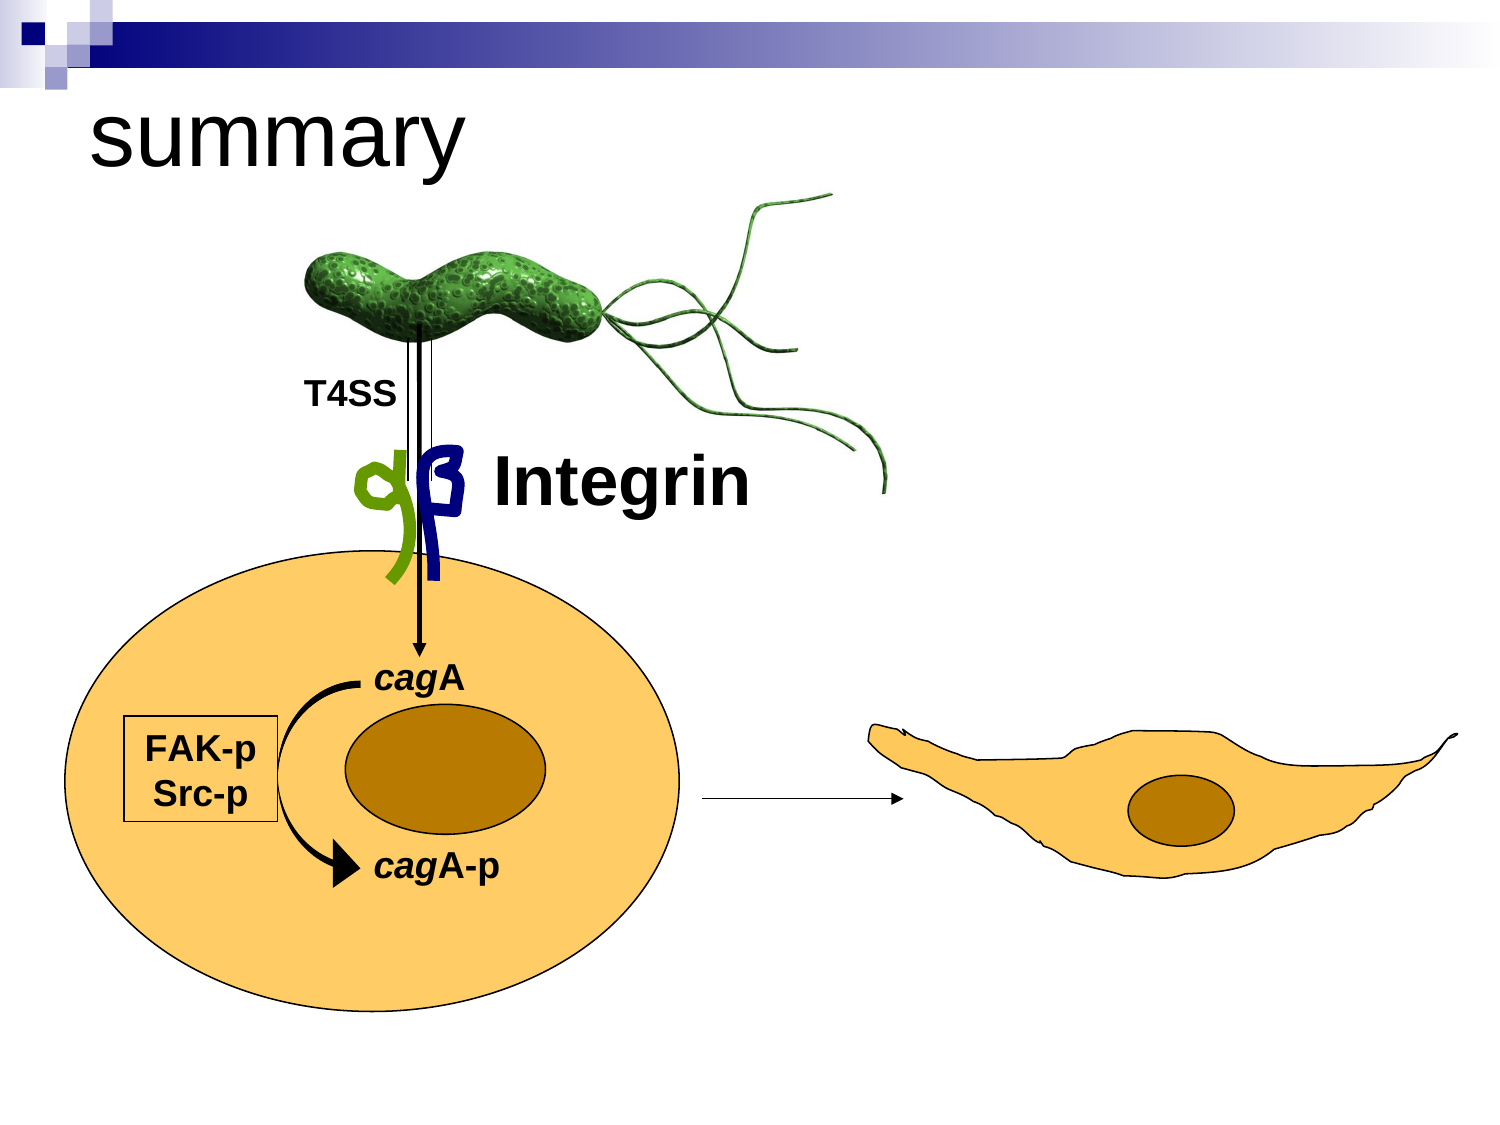

summary
T4SS
Integrin
cagA
FAK-p
Src-p
cagA-p